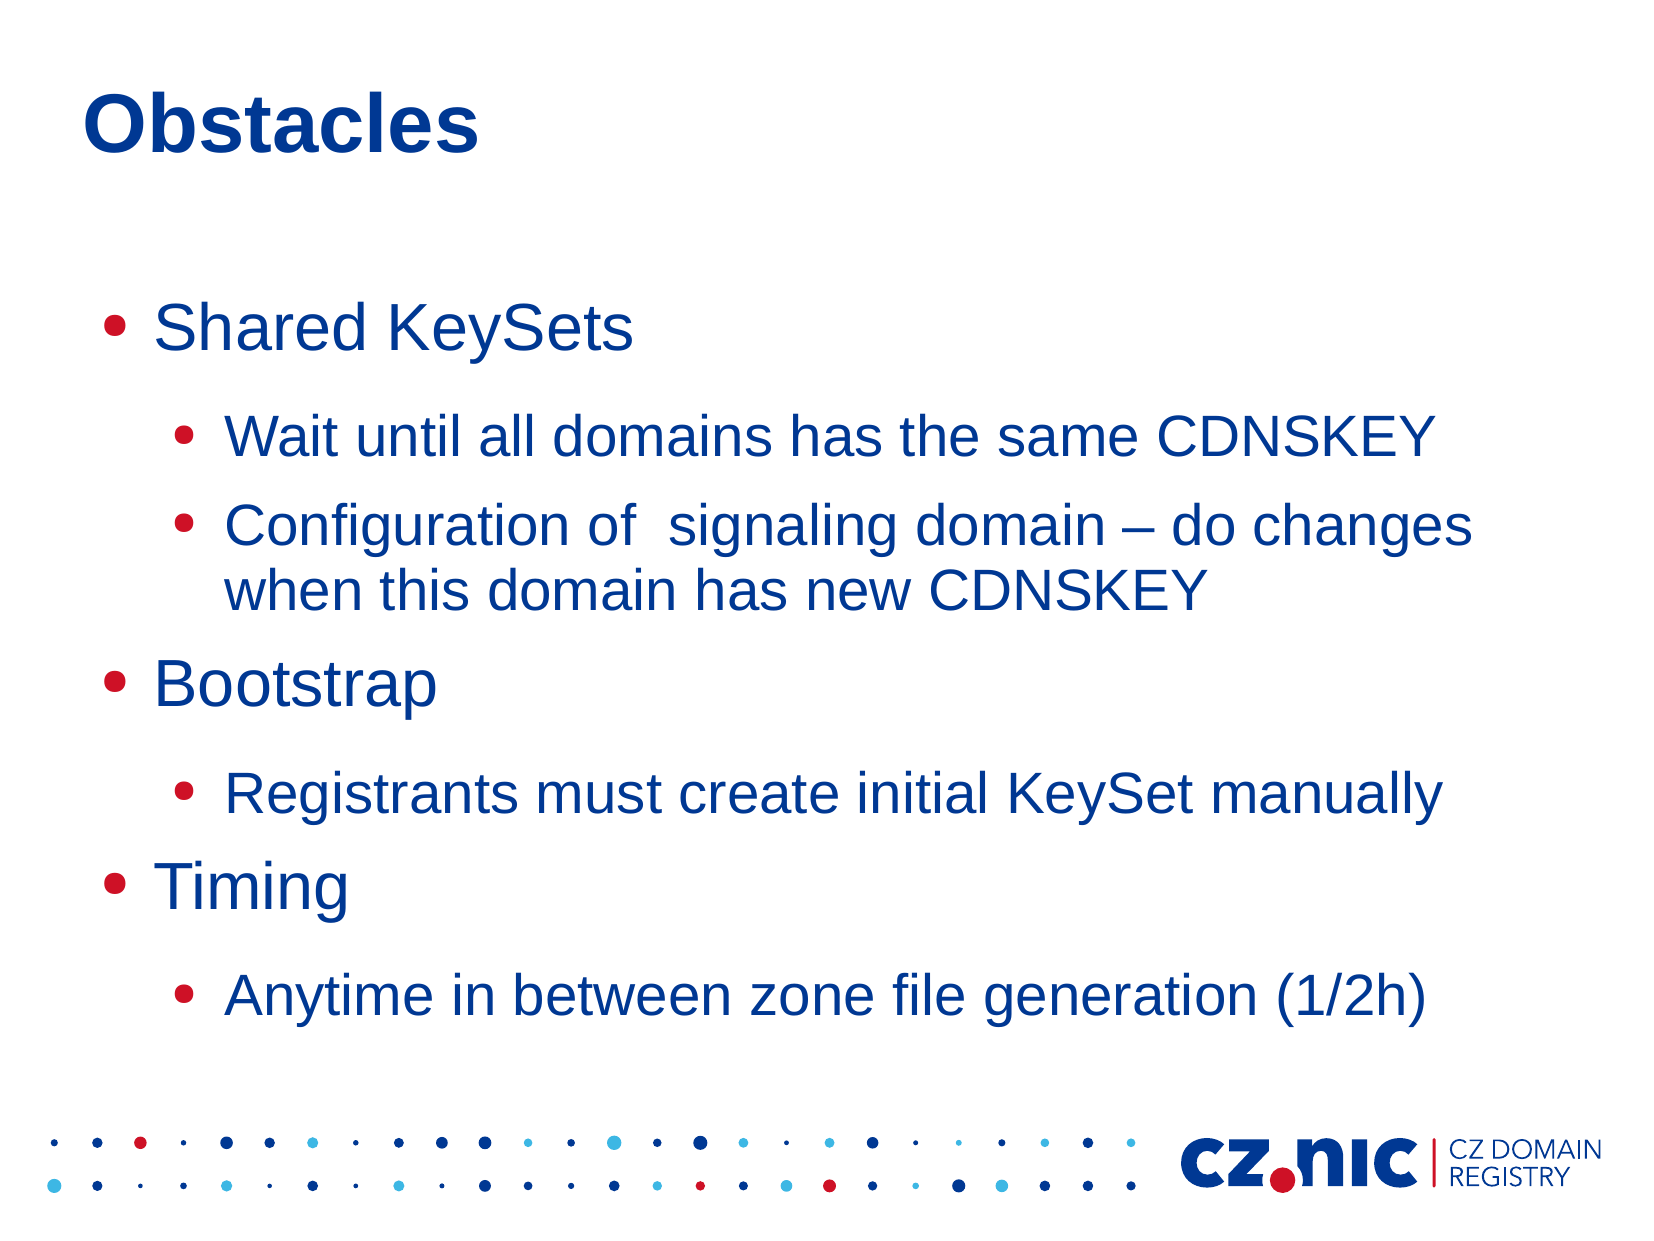

# Obstacles
Shared KeySets
Wait until all domains has the same CDNSKEY
Configuration of signaling domain – do changes when this domain has new CDNSKEY
Bootstrap
Registrants must create initial KeySet manually
Timing
Anytime in between zone file generation (1/2h)